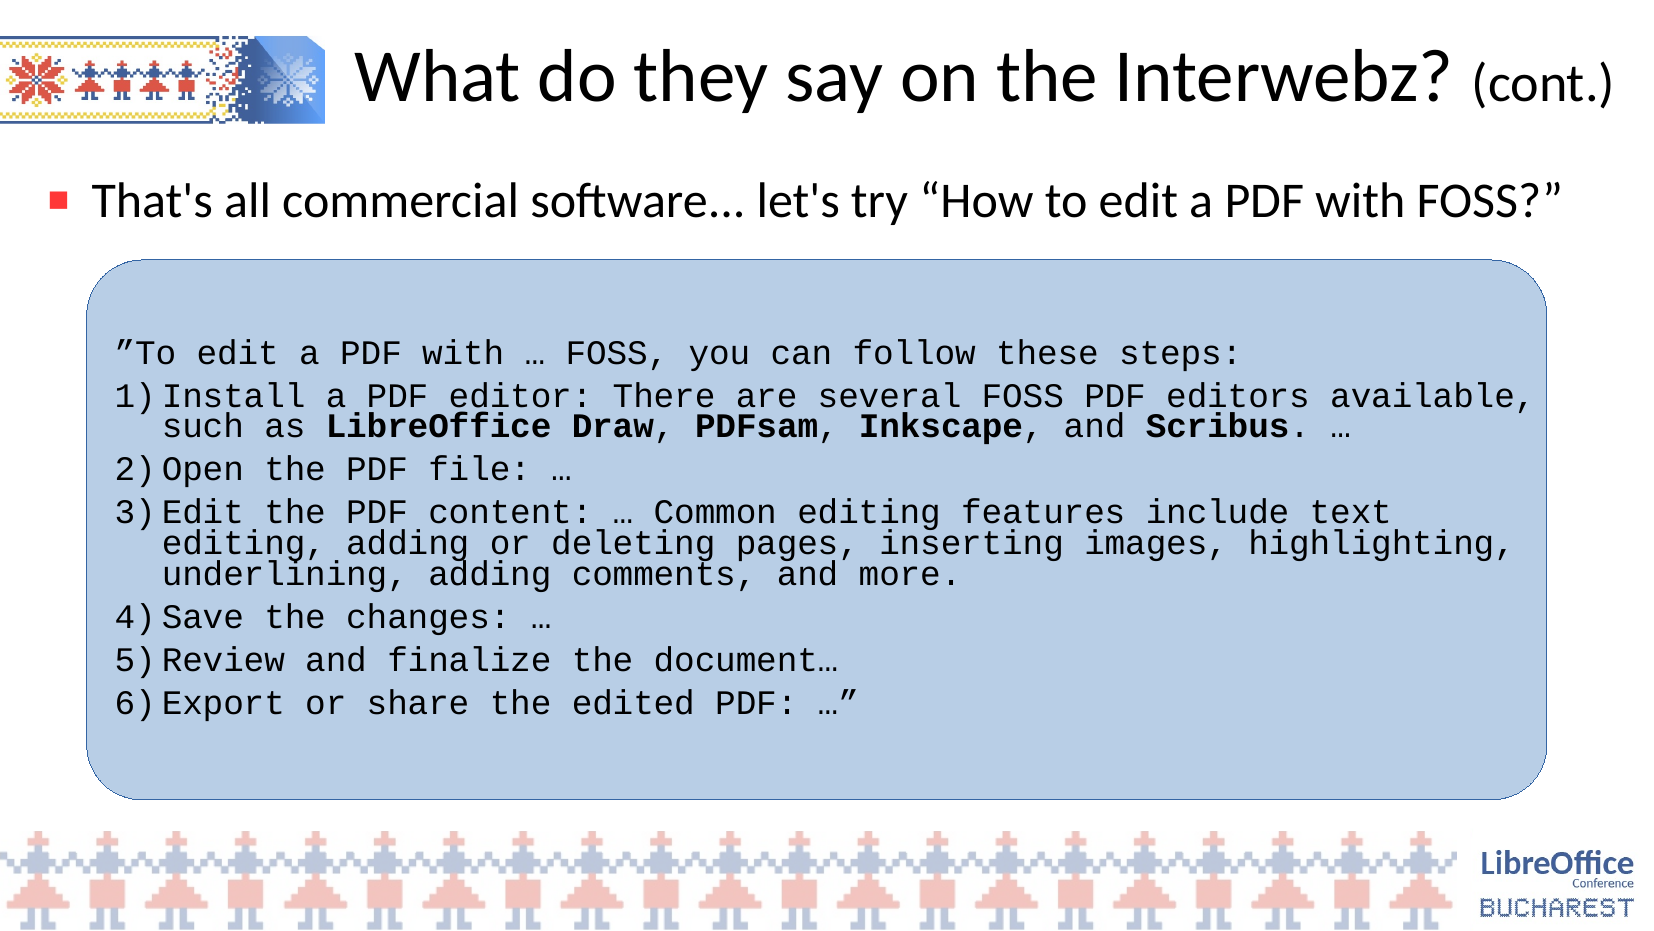

# What do they say on the Interwebz? (cont.)
That's all commercial software... let's try “How to edit a PDF with FOSS?”
”To edit a PDF with … FOSS, you can follow these steps:
Install a PDF editor: There are several FOSS PDF editors available,
such as LibreOffice Draw, PDFsam, Inkscape, and Scribus. …
Open the PDF file: …
Edit the PDF content: … Common editing features include text
editing, adding or deleting pages, inserting images, highlighting,
underlining, adding comments, and more.
Save the changes: …
Review and finalize the document…
Export or share the edited PDF: …”